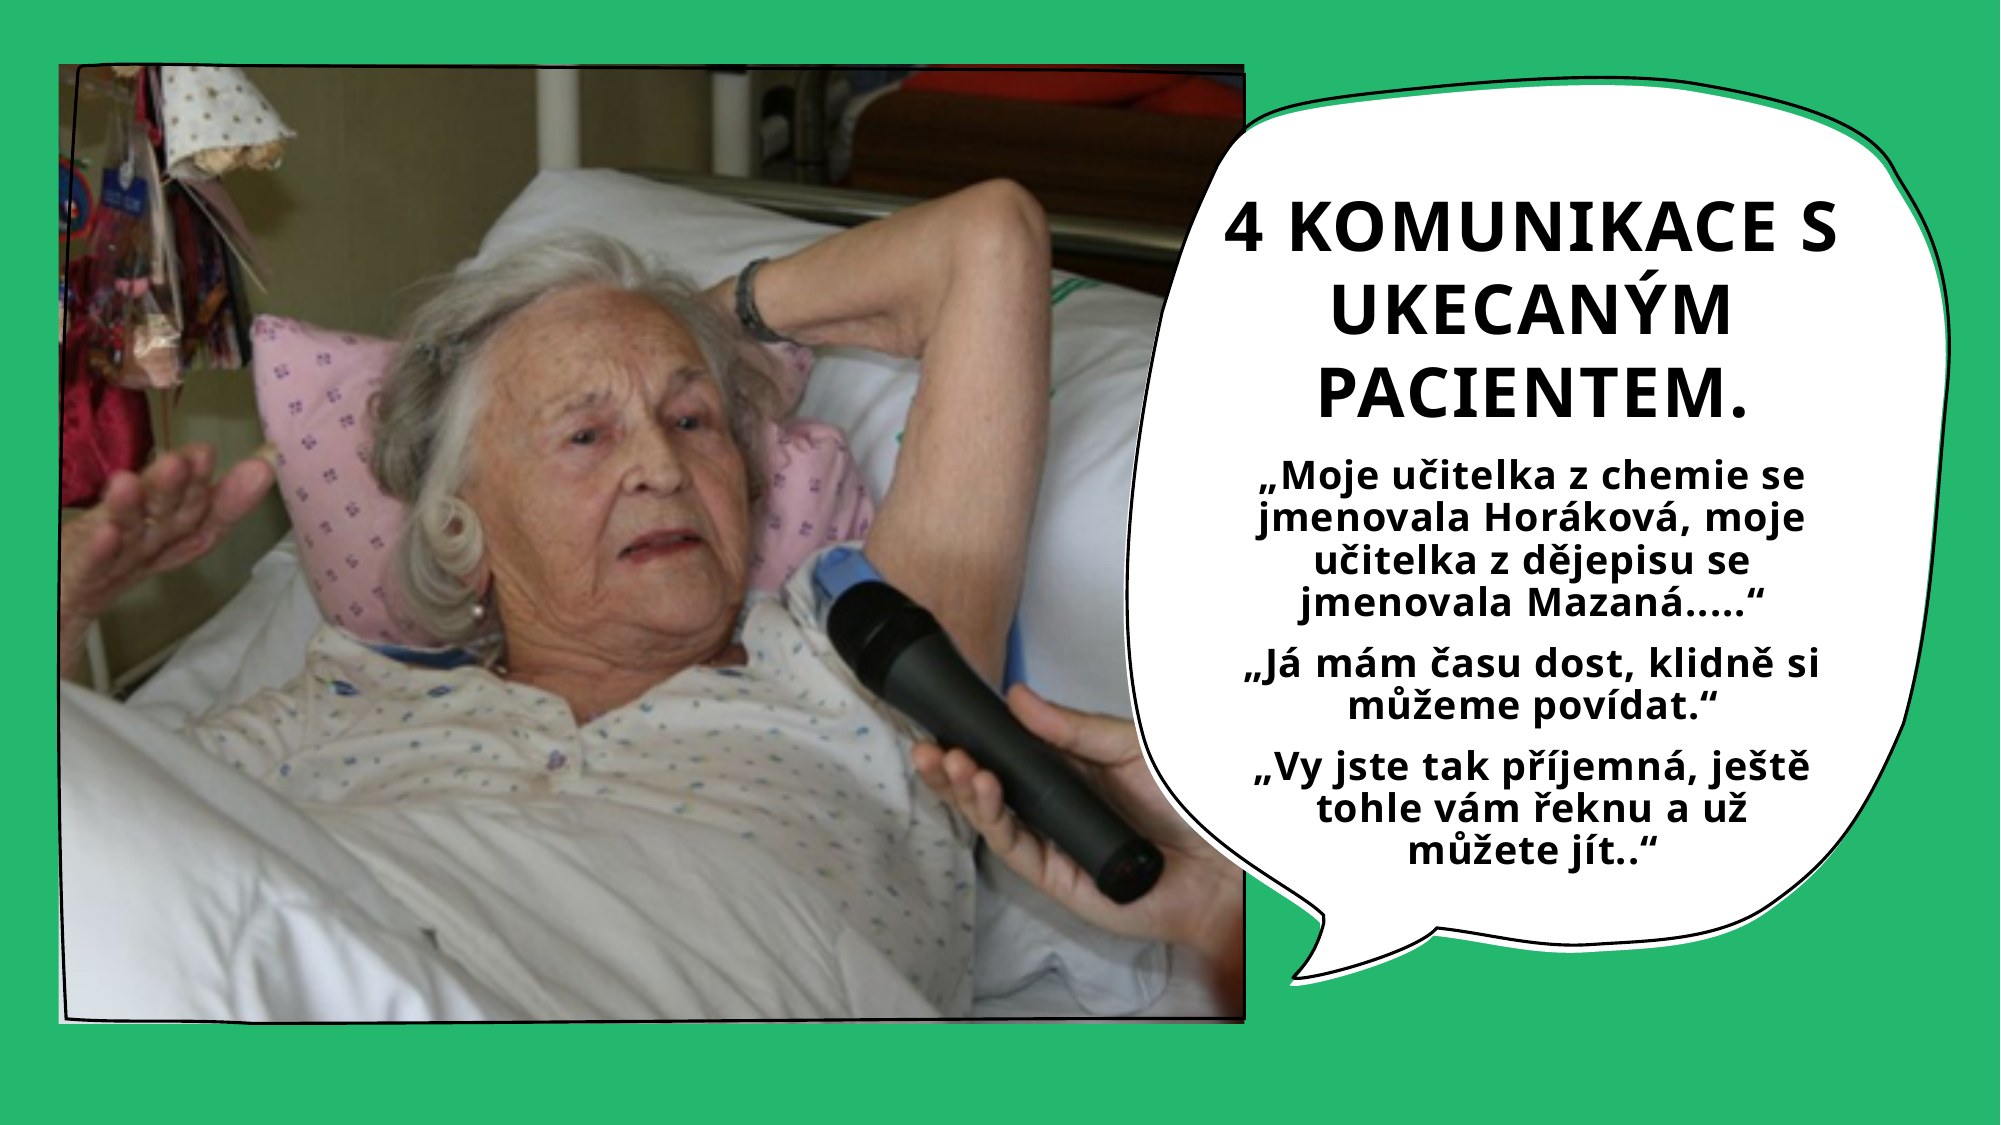

# 4 KOMUNIKACE S UKECANÝM PACIENTEM.
„Moje učitelka z chemie se jmenovala Horáková, moje učitelka z dějepisu se jmenovala Mazaná.....“
„Já mám času dost, klidně si můžeme povídat.“
„Vy jste tak příjemná, ještě tohle vám řeknu a už můžete jít..“